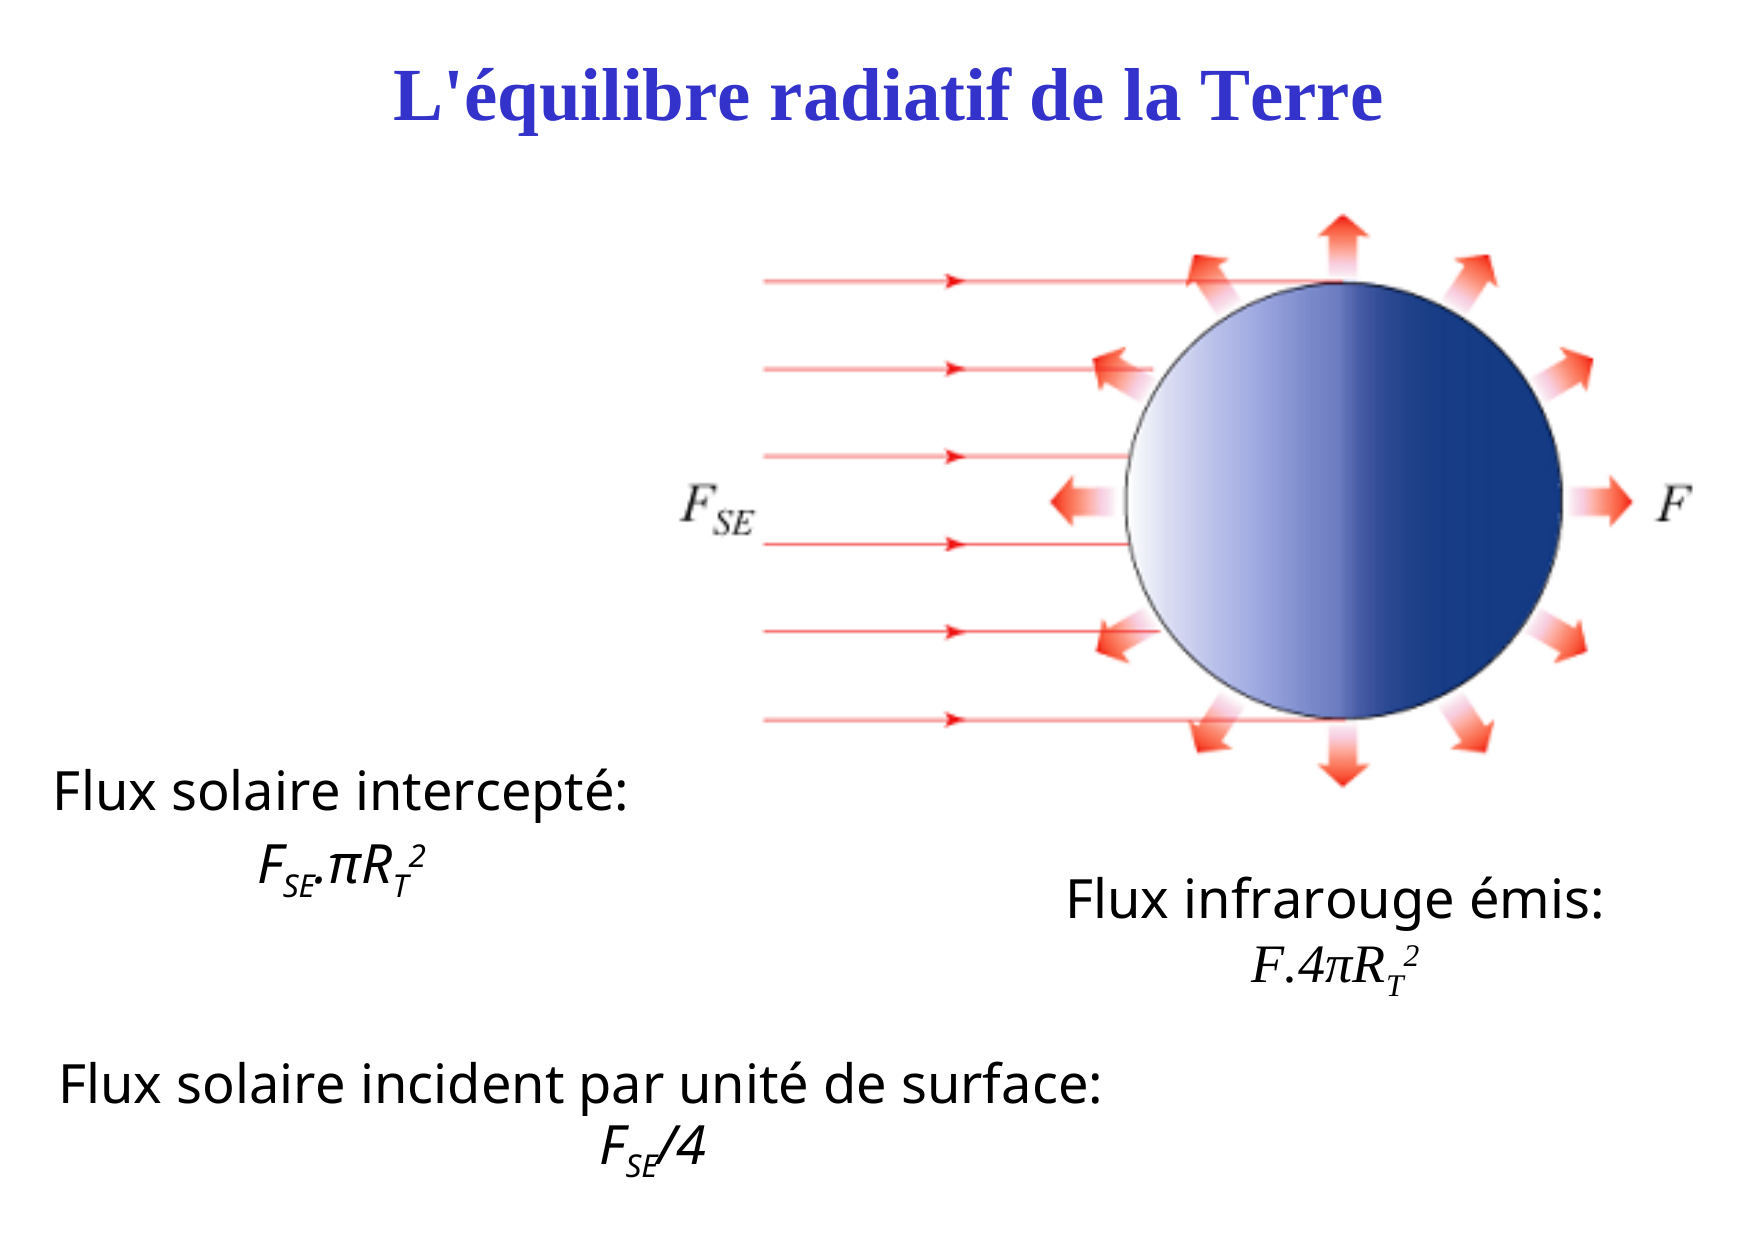

L'équilibre radiatif de la Terre
Flux solaire intercepté:
FSE.πRT2
Flux infrarouge émis:
F.4πRT2
Flux solaire incident par unité de surface:
FSE/4